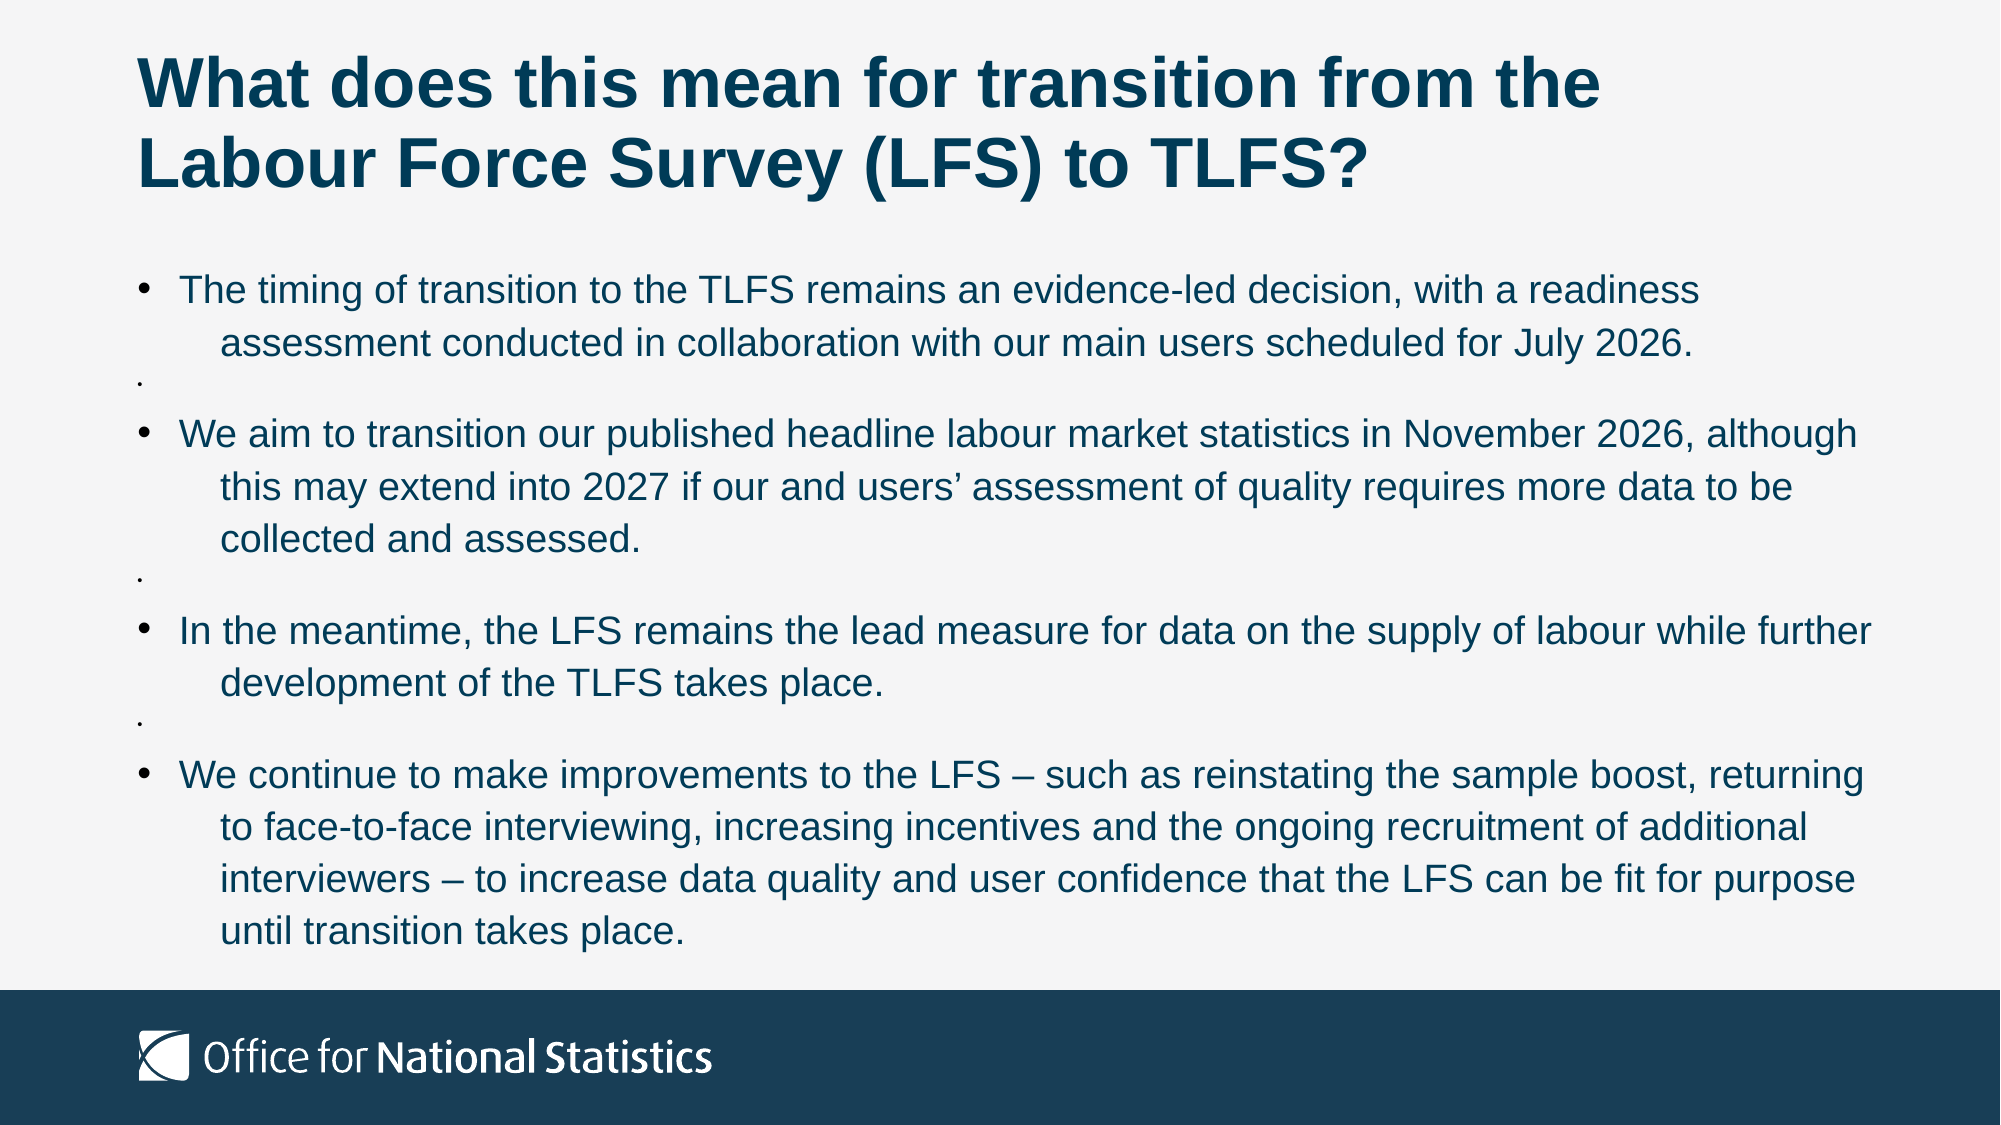

# What does this mean for transition from the Labour Force Survey (LFS) to TLFS?
The timing of transition to the TLFS remains an evidence-led decision, with a readiness assessment conducted in collaboration with our main users scheduled for July 2026.
We aim to transition our published headline labour market statistics in November 2026, although this may extend into 2027 if our and users’ assessment of quality requires more data to be collected and assessed.
In the meantime, the LFS remains the lead measure for data on the supply of labour while further development of the TLFS takes place.
We continue to make improvements to the LFS – such as reinstating the sample boost, returning to face-to-face interviewing, increasing incentives and the ongoing recruitment of additional interviewers – to increase data quality and user confidence that the LFS can be fit for purpose until transition takes place.